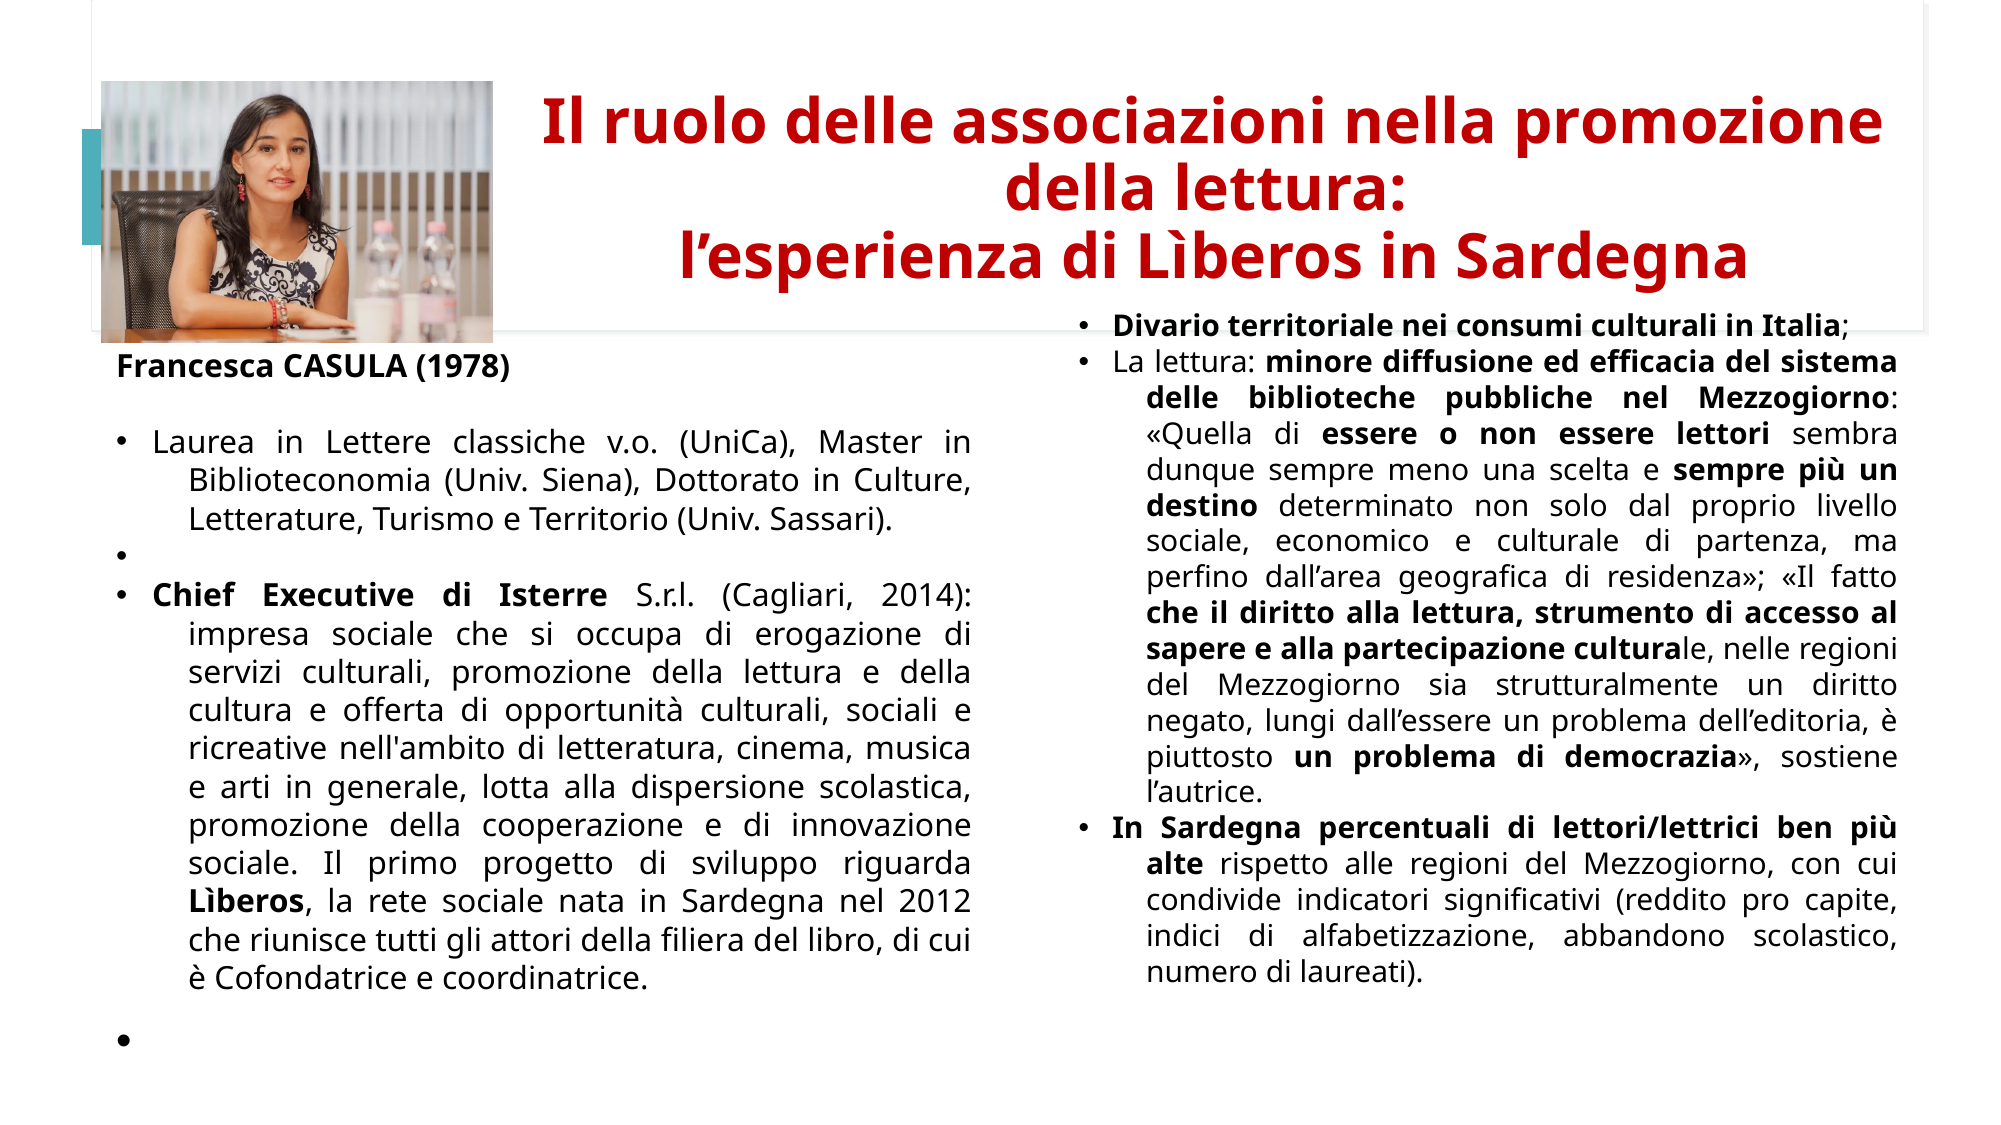

# Il ruolo delle associazioni nella promozione della lettura: l’esperienza di Lìberos in Sardegna
Francesca CASULA (1978)
Laurea in Lettere classiche v.o. (UniCa), Master in Biblioteconomia (Univ. Siena), Dottorato in Culture, Letterature, Turismo e Territorio (Univ. Sassari).
Chief Executive di Isterre S.r.l. (Cagliari, 2014): impresa sociale che si occupa di erogazione di servizi culturali, promozione della lettura e della cultura e offerta di opportunità culturali, sociali e ricreative nell'ambito di letteratura, cinema, musica e arti in generale, lotta alla dispersione scolastica, promozione della cooperazione e di innovazione sociale. Il primo progetto di sviluppo riguarda Lìberos, la rete sociale nata in Sardegna nel 2012 che riunisce tutti gli attori della filiera del libro, di cui è Cofondatrice e coordinatrice.
Divario territoriale nei consumi culturali in Italia;
La lettura: minore diffusione ed efficacia del sistema delle biblioteche pubbliche nel Mezzogiorno: «Quella di essere o non essere lettori sembra dunque sempre meno una scelta e sempre più un destino determinato non solo dal proprio livello sociale, economico e culturale di partenza, ma perfino dall’area geografica di residenza»; «Il fatto che il diritto alla lettura, strumento di accesso al sapere e alla partecipazione culturale, nelle regioni del Mezzogiorno sia strutturalmente un diritto negato, lungi dall’essere un problema dell’editoria, è piuttosto un problema di democrazia», sostiene l’autrice.
In Sardegna percentuali di lettori/lettrici ben più alte rispetto alle regioni del Mezzogiorno, con cui condivide indicatori significativi (reddito pro capite, indici di alfabetizzazione, abbandono scolastico, numero di laureati).